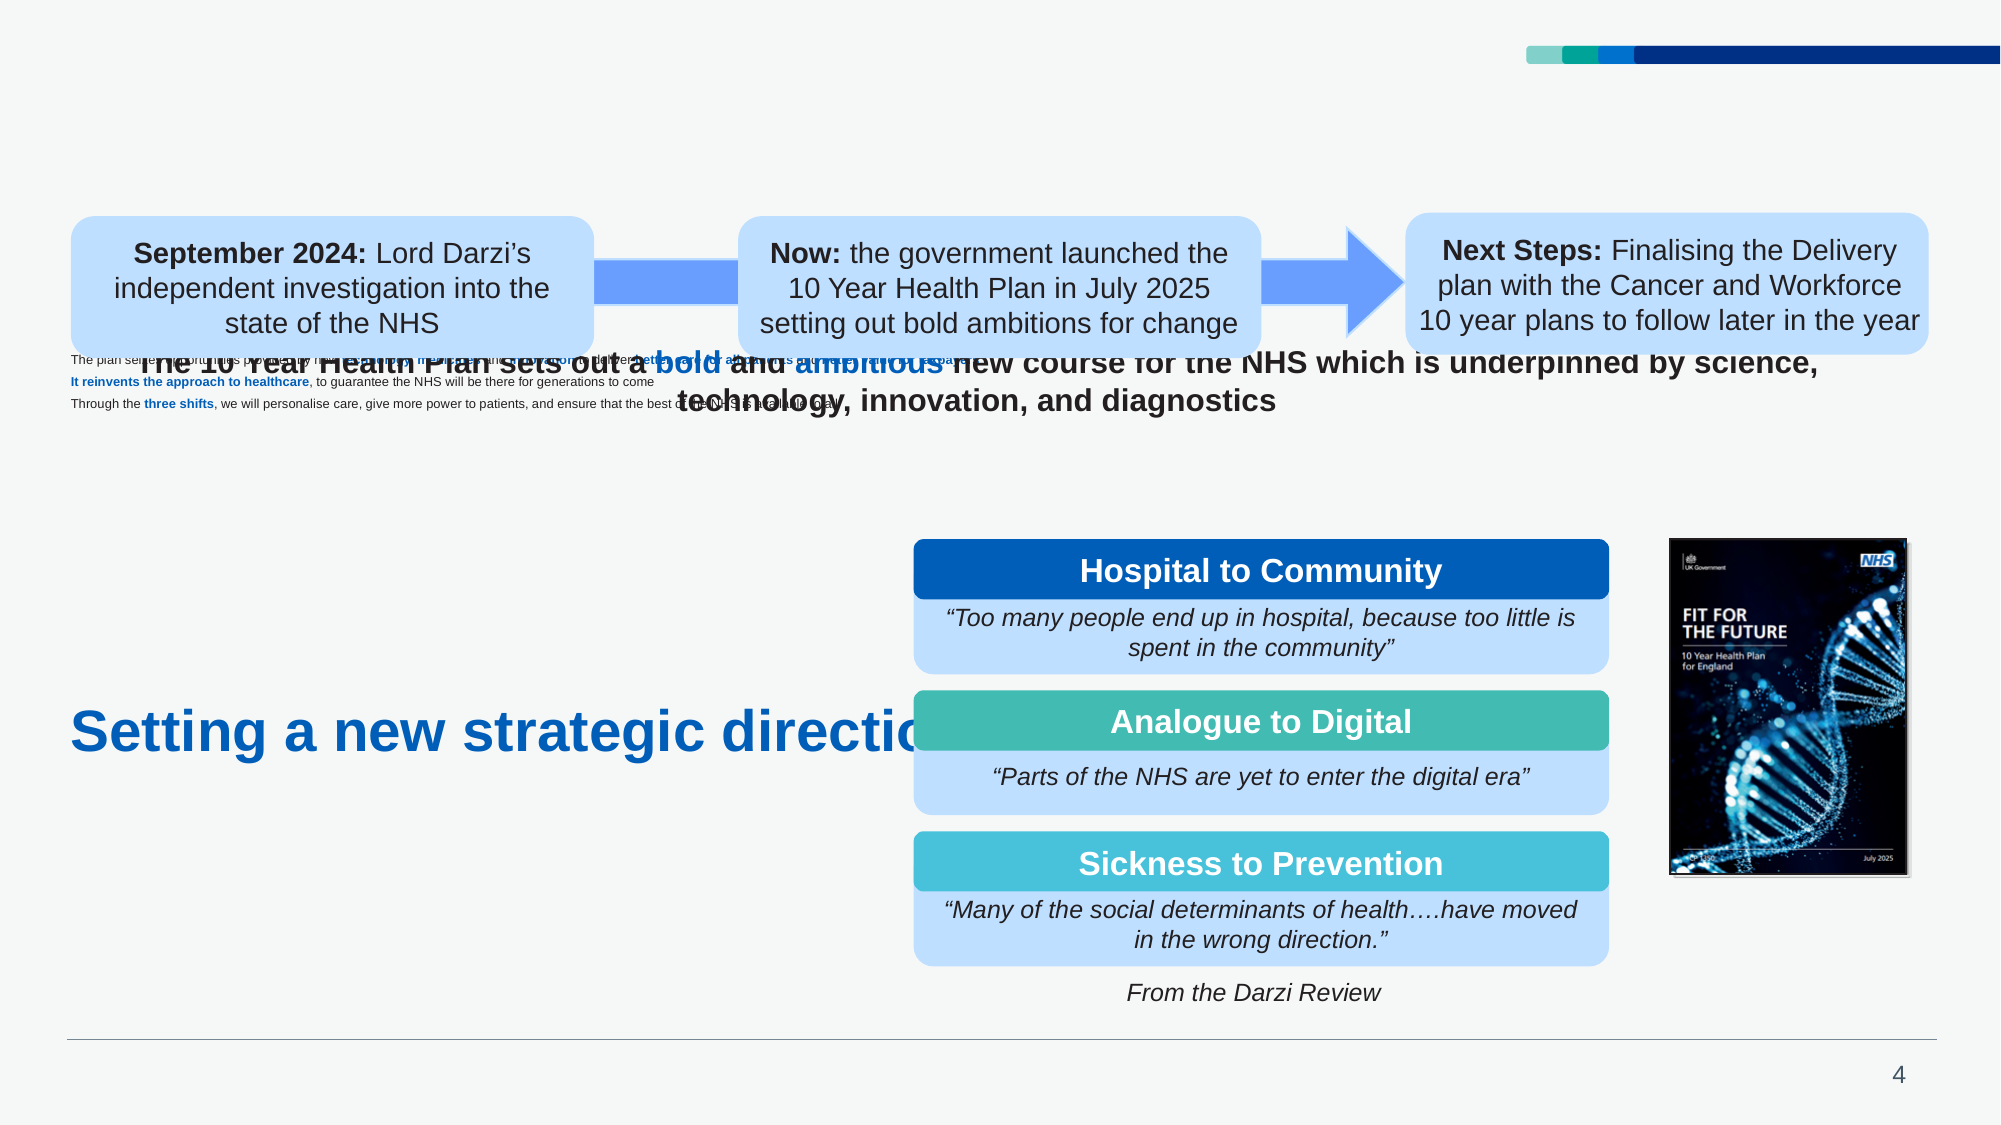

Next Steps: Finalising the Delivery plan with the Cancer and Workforce 10 year plans to follow later in the year
September 2024: Lord Darzi’s independent investigation into the state of the NHS
Now: the government launched the 10 Year Health Plan in July 2025 setting out bold ambitions for change
# The plan seizes opportunities provided by new technology, medicines and innovation to deliver better care for all patients and better value for taxpayers
It reinvents the approach to healthcare, to guarantee the NHS will be there for generations to come
Through the three shifts, we will personalise care, give more power to patients, and ensure that the best of the NHS is available to all
The 10 Year Health Plan sets out a bold and ambitious new course for the NHS which is underpinned by science, technology, innovation, and diagnostics
Setting a new strategic direction
Hospital to Community
“Too many people end up in hospital, because too little is spent in the community”
Analogue to Digital
“Parts of the NHS are yet to enter the digital era”
Sickness to Prevention
“Many of the social determinants of health….have moved in the wrong direction.”
From the Darzi Review